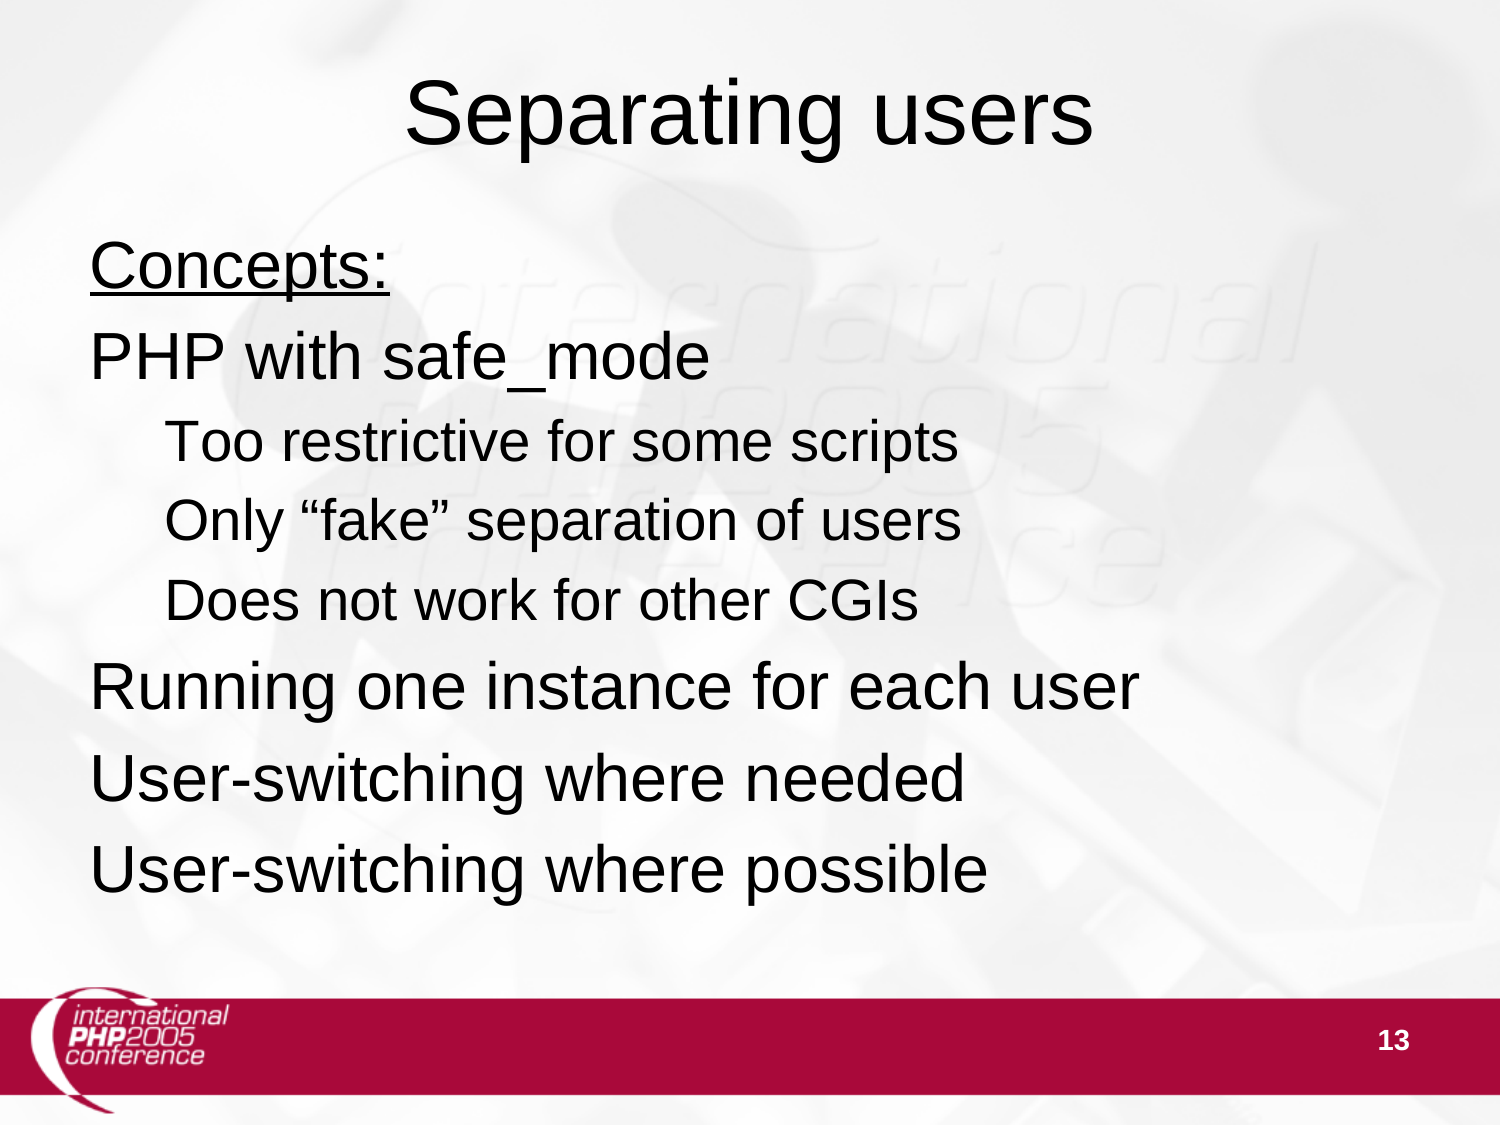

# Separating users
Concepts:
PHP with safe_mode
Too restrictive for some scripts
Only “fake” separation of users
Does not work for other CGIs
Running one instance for each user
User-switching where needed
User-switching where possible
13